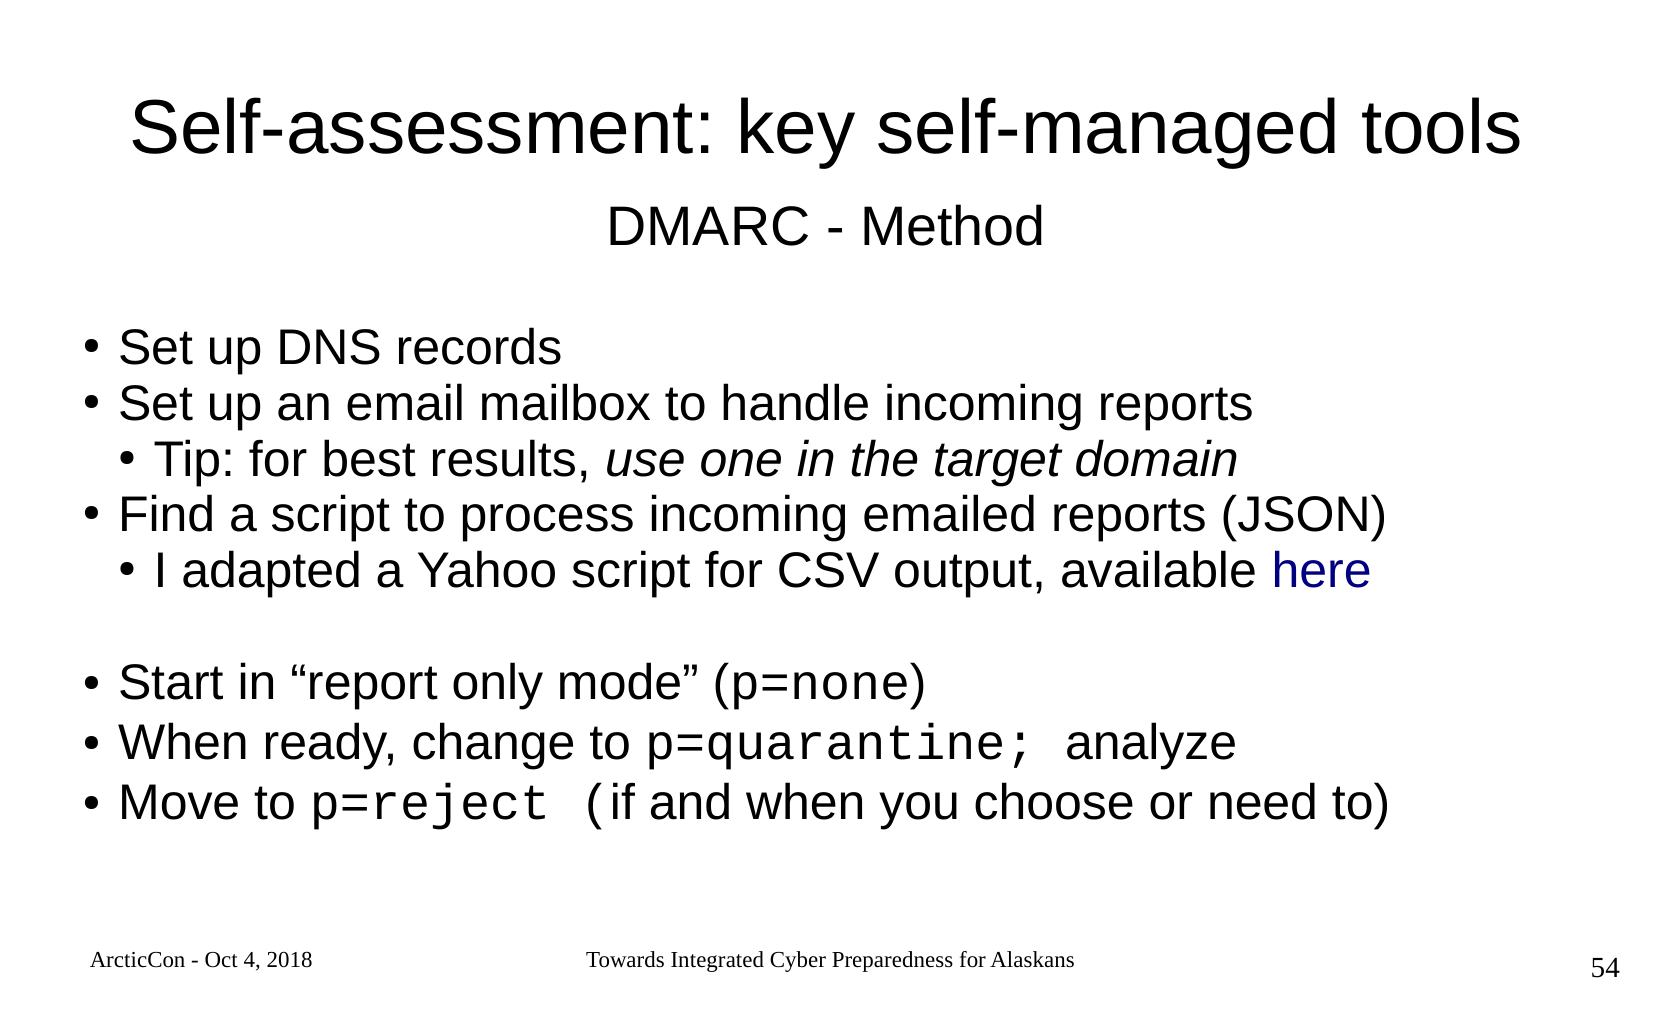

# Self-assessment: key self-managed tools
DMARC - Method
Set up DNS records
Set up an email mailbox to handle incoming reports
Tip: for best results, use one in the target domain
Find a script to process incoming emailed reports (JSON)
I adapted a Yahoo script for CSV output, available here
Start in “report only mode” (p=none)
When ready, change to p=quarantine; analyze
Move to p=reject (if and when you choose or need to)